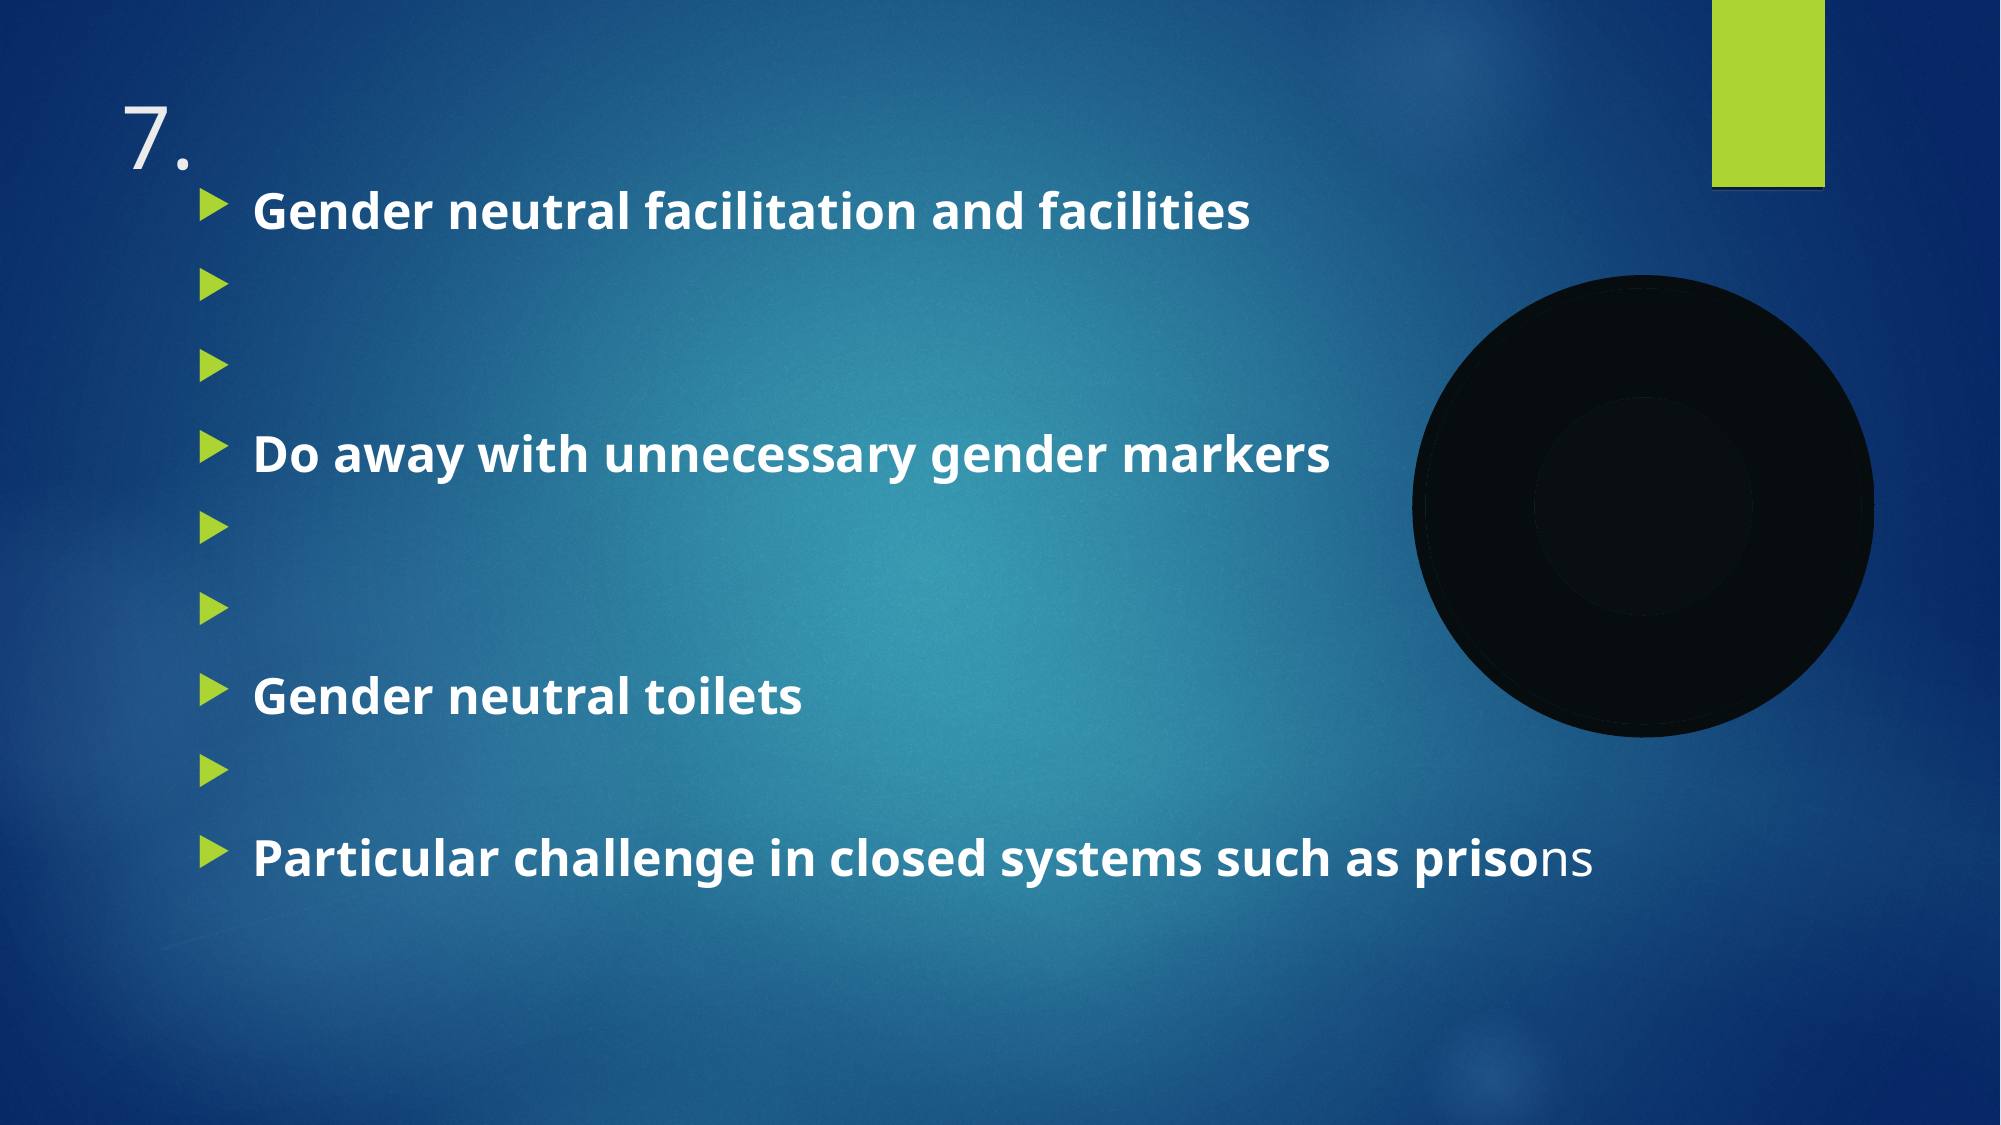

# 7.
Gender neutral facilitation and facilities
Do away with unnecessary gender markers
Gender neutral toilets
Particular challenge in closed systems such as prisons